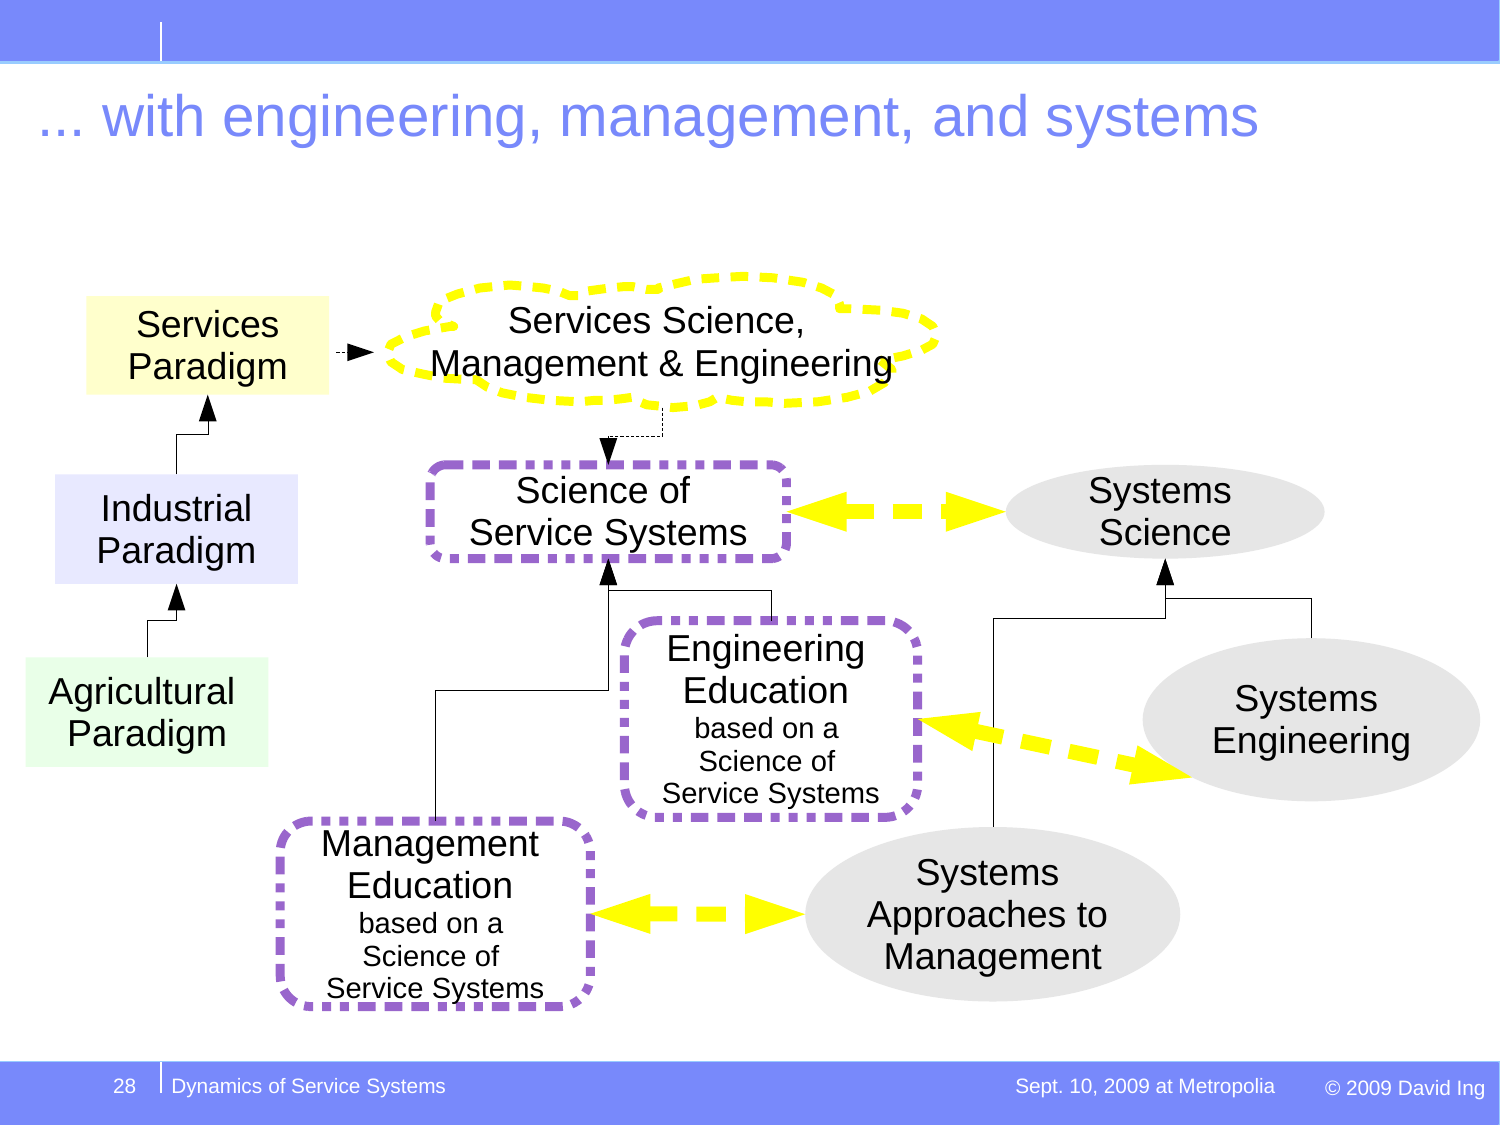

# ... with engineering, management, and systems
Services Science,
Management & Engineering
Services
Paradigm
Science of
Service Systems
Industrial
Paradigm
Engineering
Education
based on a
Science of
Service Systems
Agricultural
Paradigm
Management
Education
based on a
Science of
Service Systems
Services Science,
Management & Engineering
Services
Paradigm
Science of
Service Systems
Systems
Science
Industrial
Paradigm
Engineering
Education
based on a
Science of
Service Systems
Systems
Engineering
Agricultural
Paradigm
Management
Education
based on a
Science of
Service Systems
Systems
Approaches to
Management
28
Dynamics of Service Systems
Sept. 10, 2009 at Metropolia